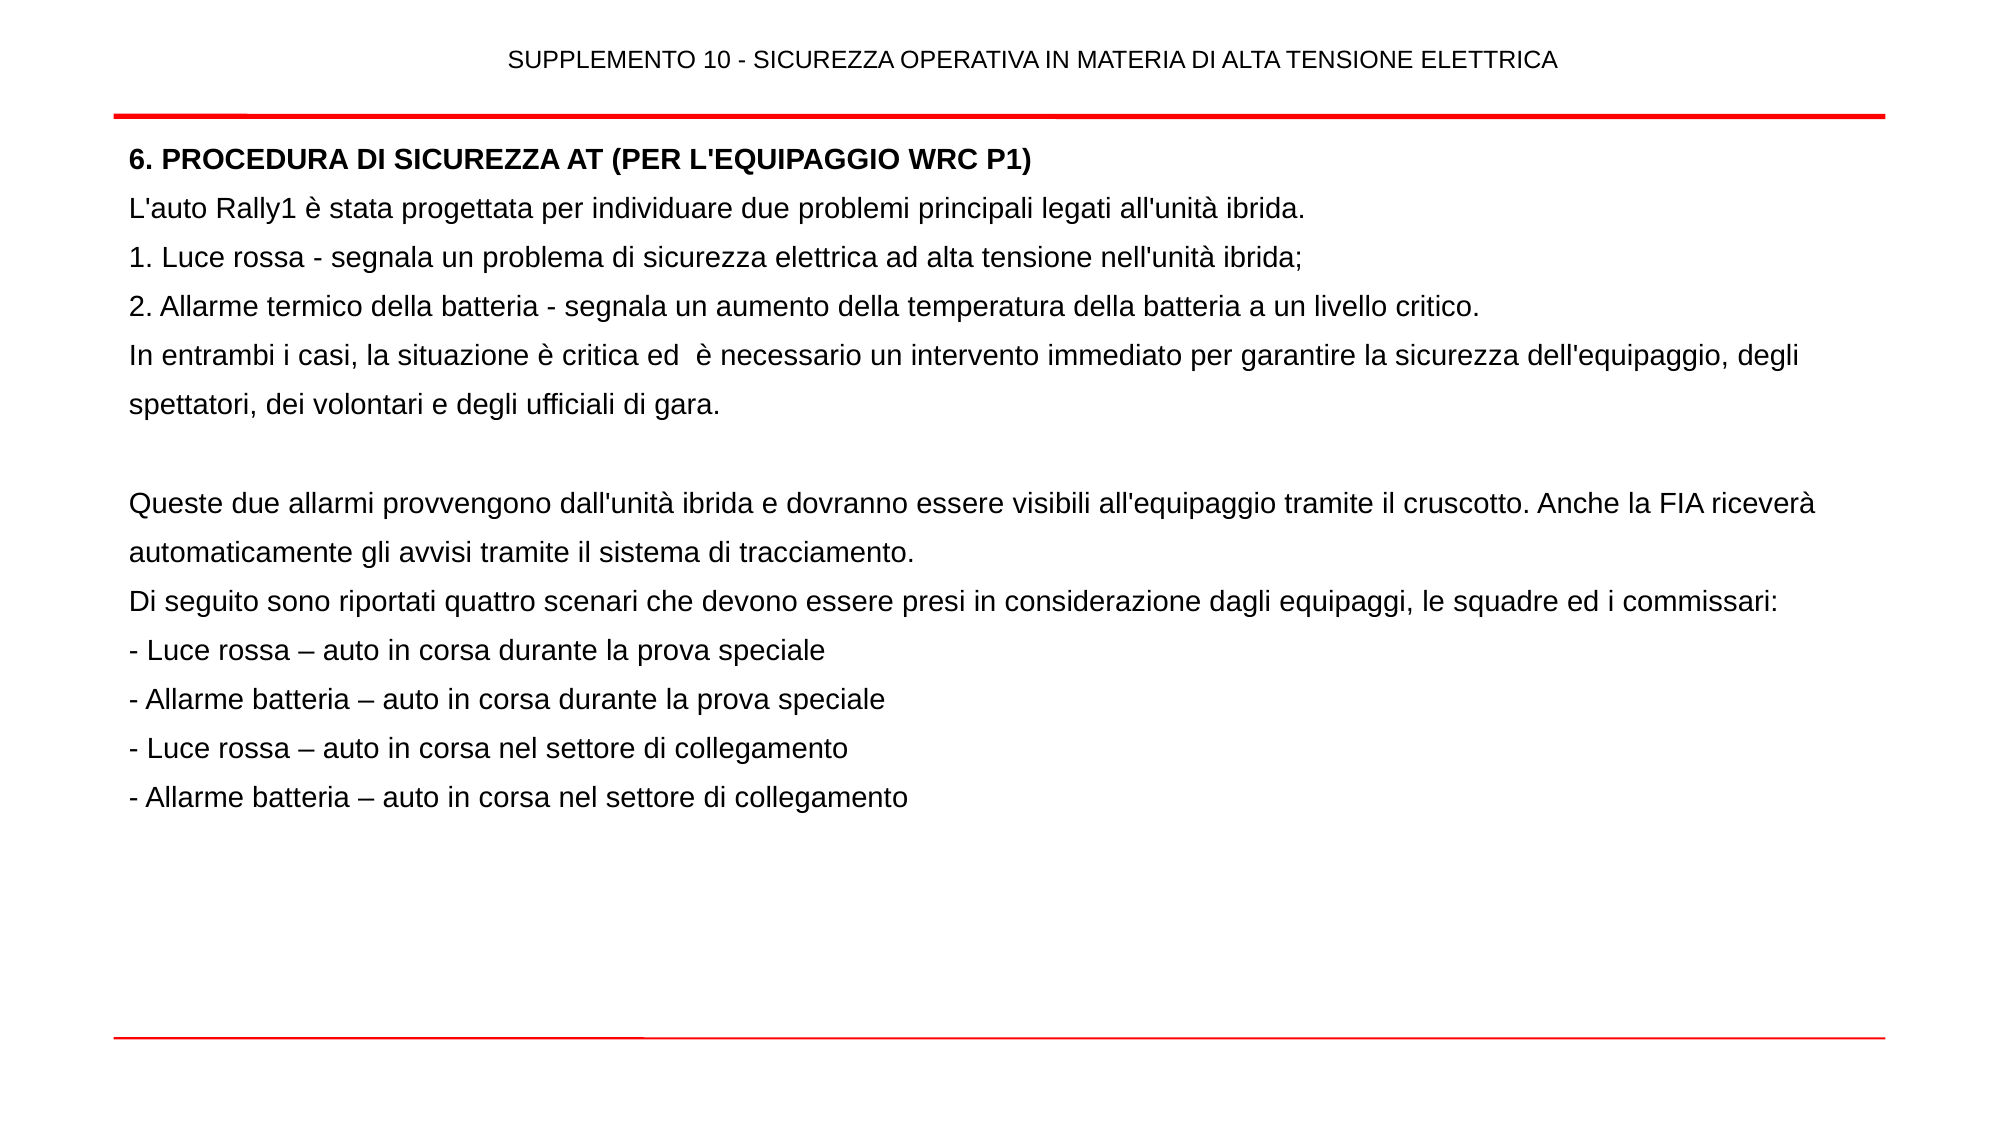

SUPPLEMENTO 10 - SICUREZZA OPERATIVA IN MATERIA DI ALTA TENSIONE ELETTRICA
6. PROCEDURA DI SICUREZZA AT (PER L'EQUIPAGGIO WRC P1)
L'auto Rally1 è stata progettata per individuare due problemi principali legati all'unità ibrida.
1. Luce rossa - segnala un problema di sicurezza elettrica ad alta tensione nell'unità ibrida;
2. Allarme termico della batteria - segnala un aumento della temperatura della batteria a un livello critico.
In entrambi i casi, la situazione è critica ed è necessario un intervento immediato per garantire la sicurezza dell'equipaggio, degli spettatori, dei volontari e degli ufficiali di gara.
Queste due allarmi provvengono dall'unità ibrida e dovranno essere visibili all'equipaggio tramite il cruscotto. Anche la FIA riceverà automaticamente gli avvisi tramite il sistema di tracciamento.
Di seguito sono riportati quattro scenari che devono essere presi in considerazione dagli equipaggi, le squadre ed i commissari:
- Luce rossa – auto in corsa durante la prova speciale
- Allarme batteria – auto in corsa durante la prova speciale
- Luce rossa – auto in corsa nel settore di collegamento
- Allarme batteria – auto in corsa nel settore di collegamento